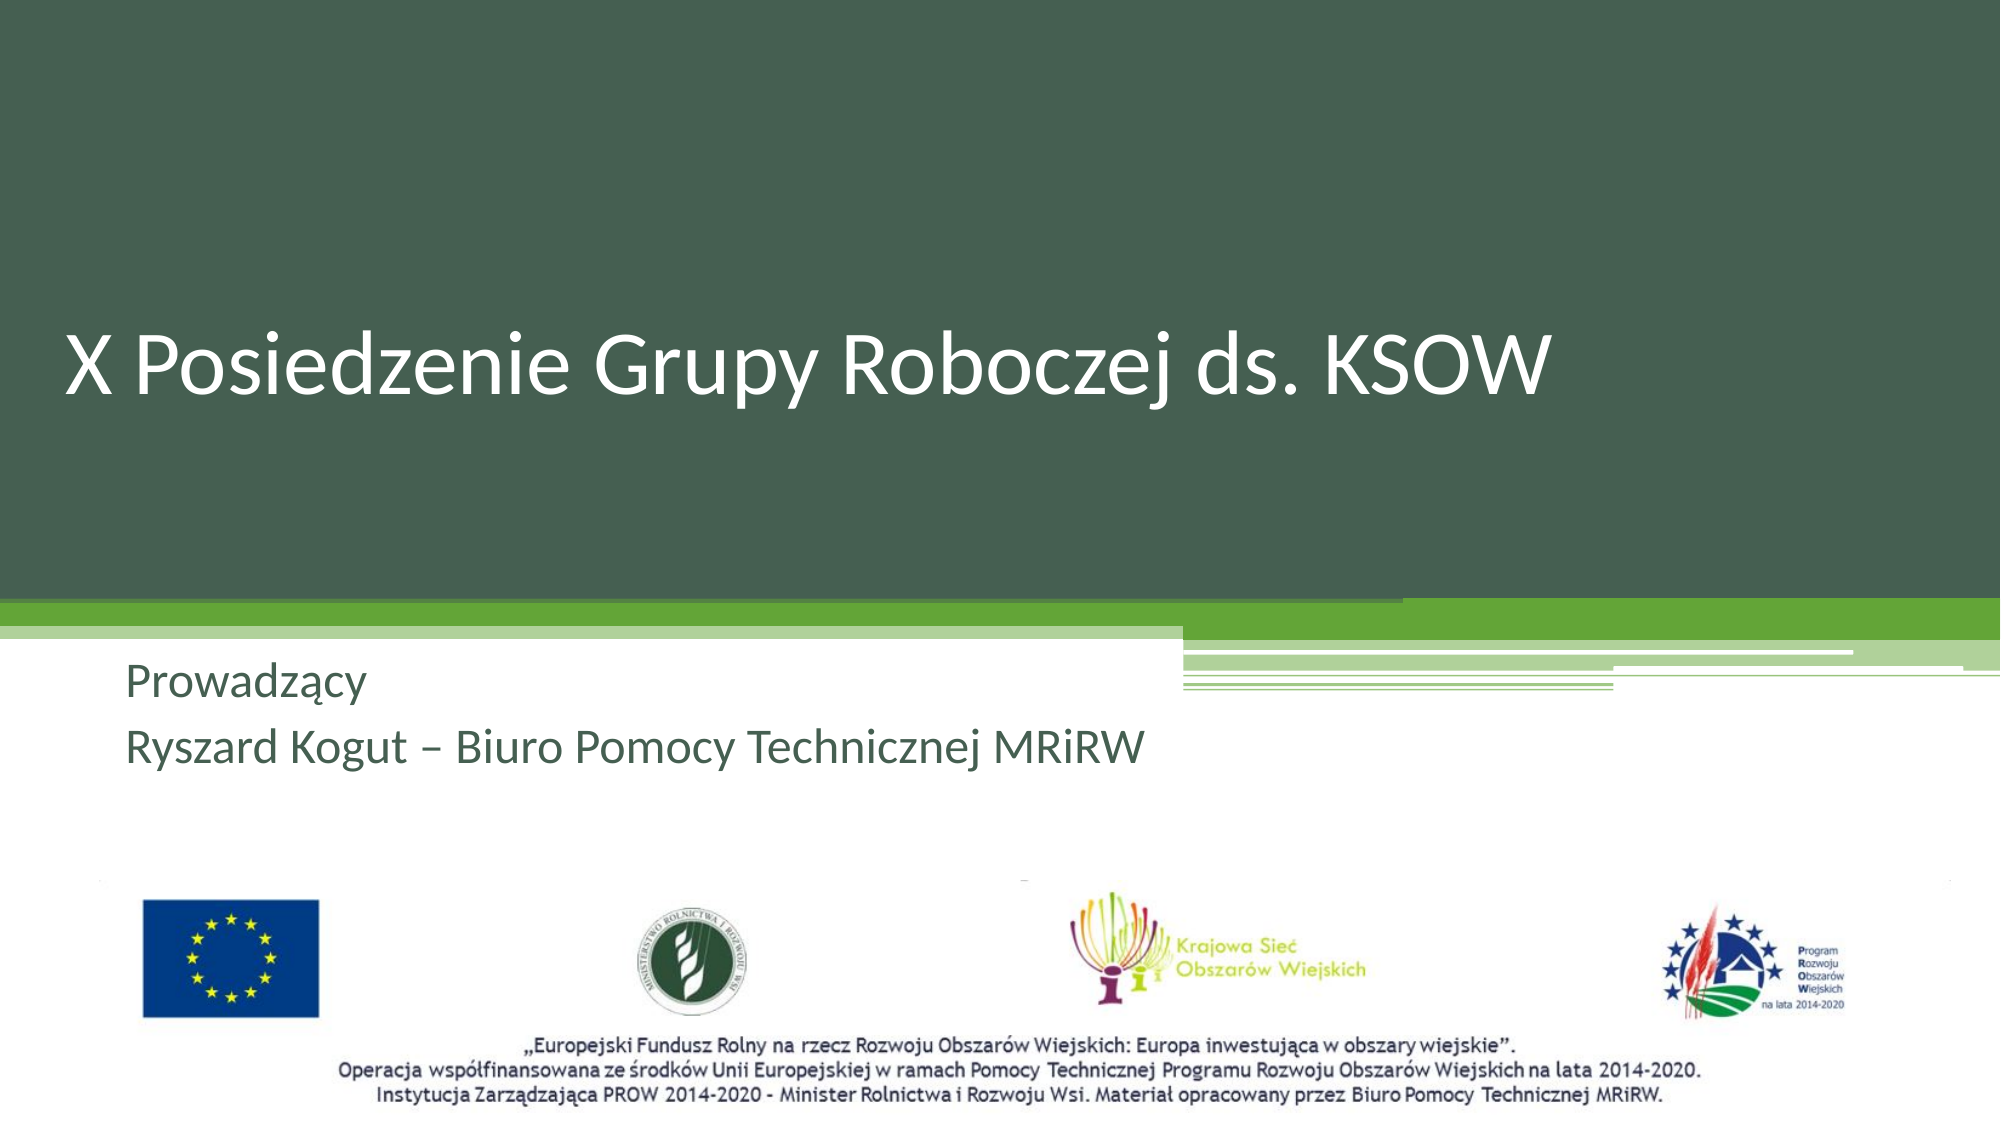

# X Posiedzenie Grupy Roboczej ds. KSOW
Prowadzący
Ryszard Kogut – Biuro Pomocy Technicznej MRiRW